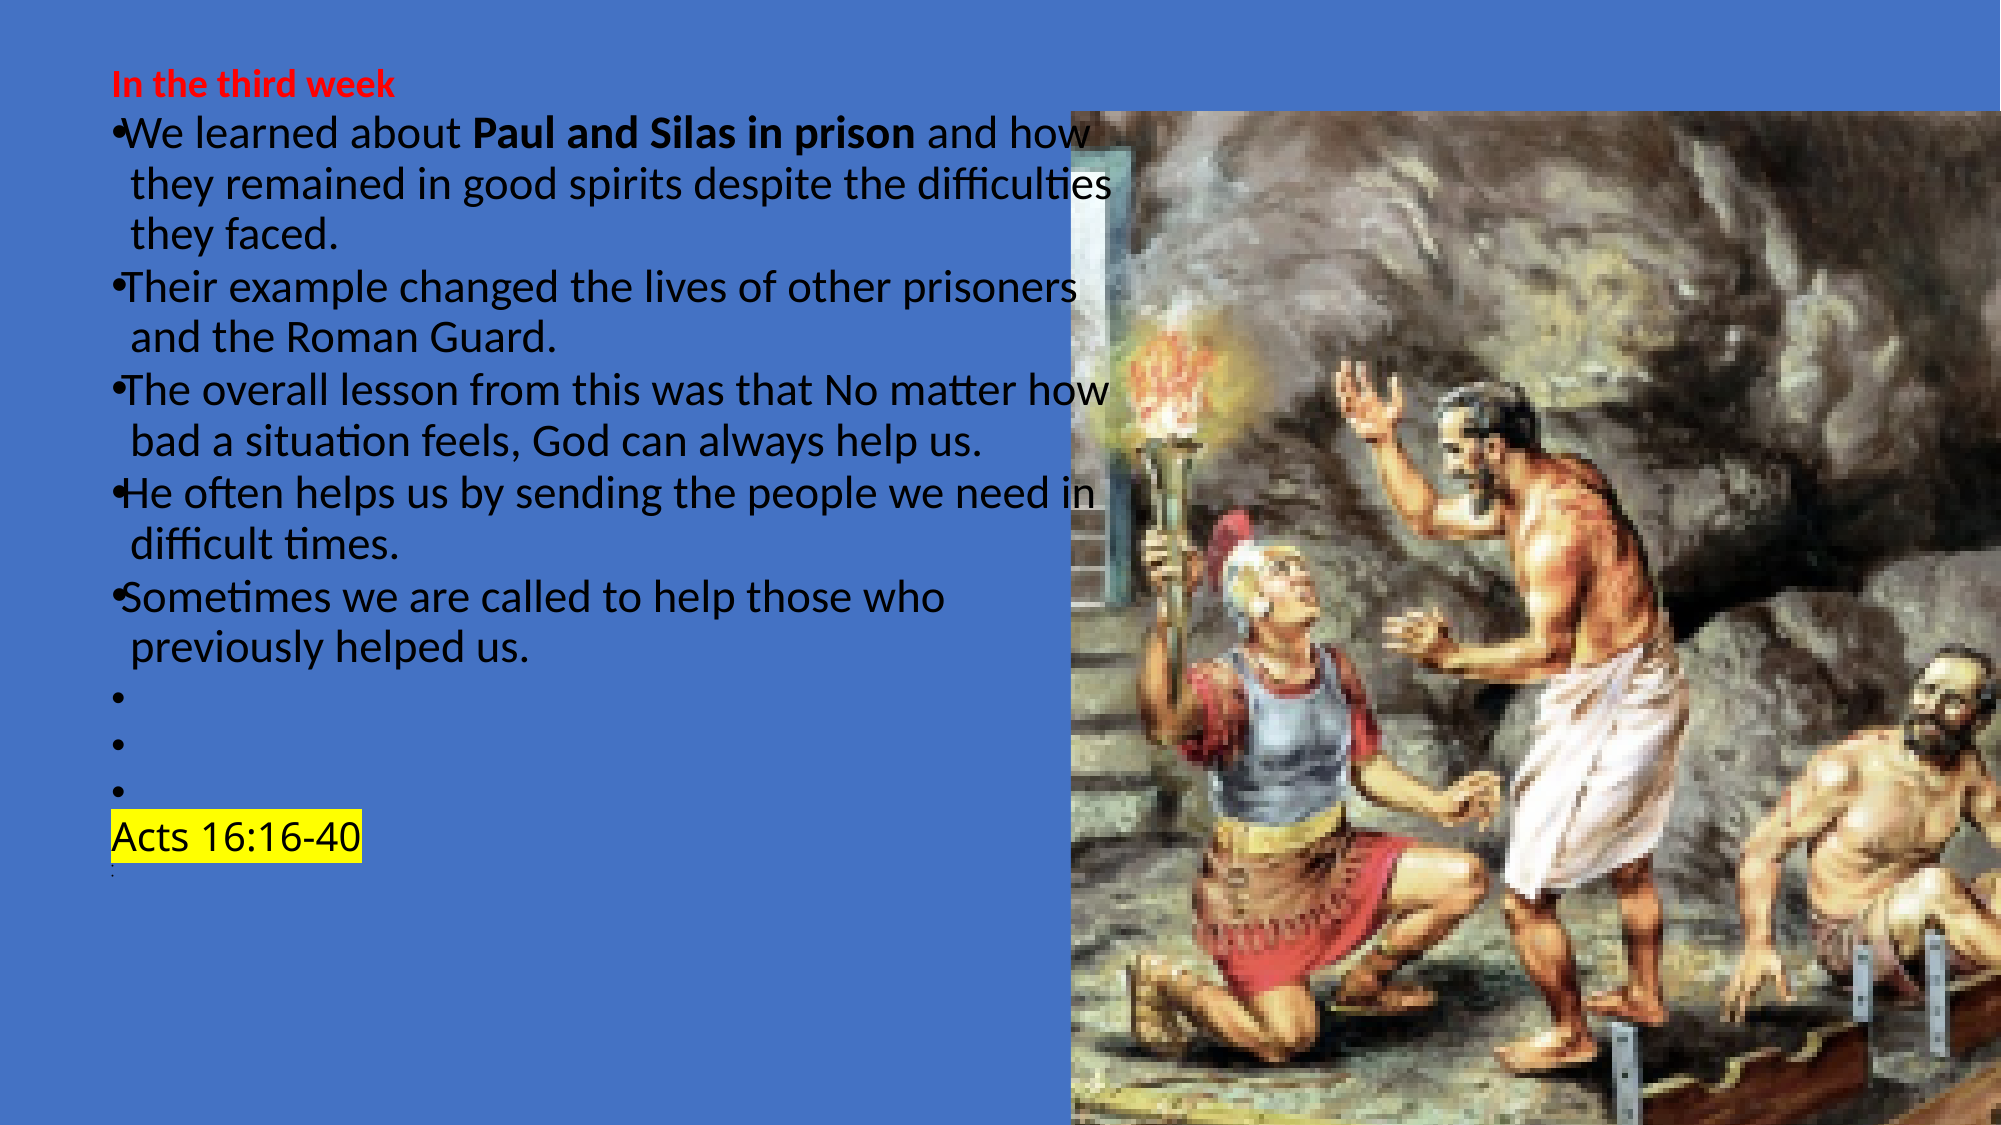

In the third week
We learned about Paul and Silas in prison and how they remained in good spirits despite the difficulties they faced.
Their example changed the lives of other prisoners and the Roman Guard.
The overall lesson from this was that No matter how bad a situation feels, God can always help us.
He often helps us by sending the people we need in difficult times.
Sometimes we are called to help those who previously helped us.
Acts 16:16-40